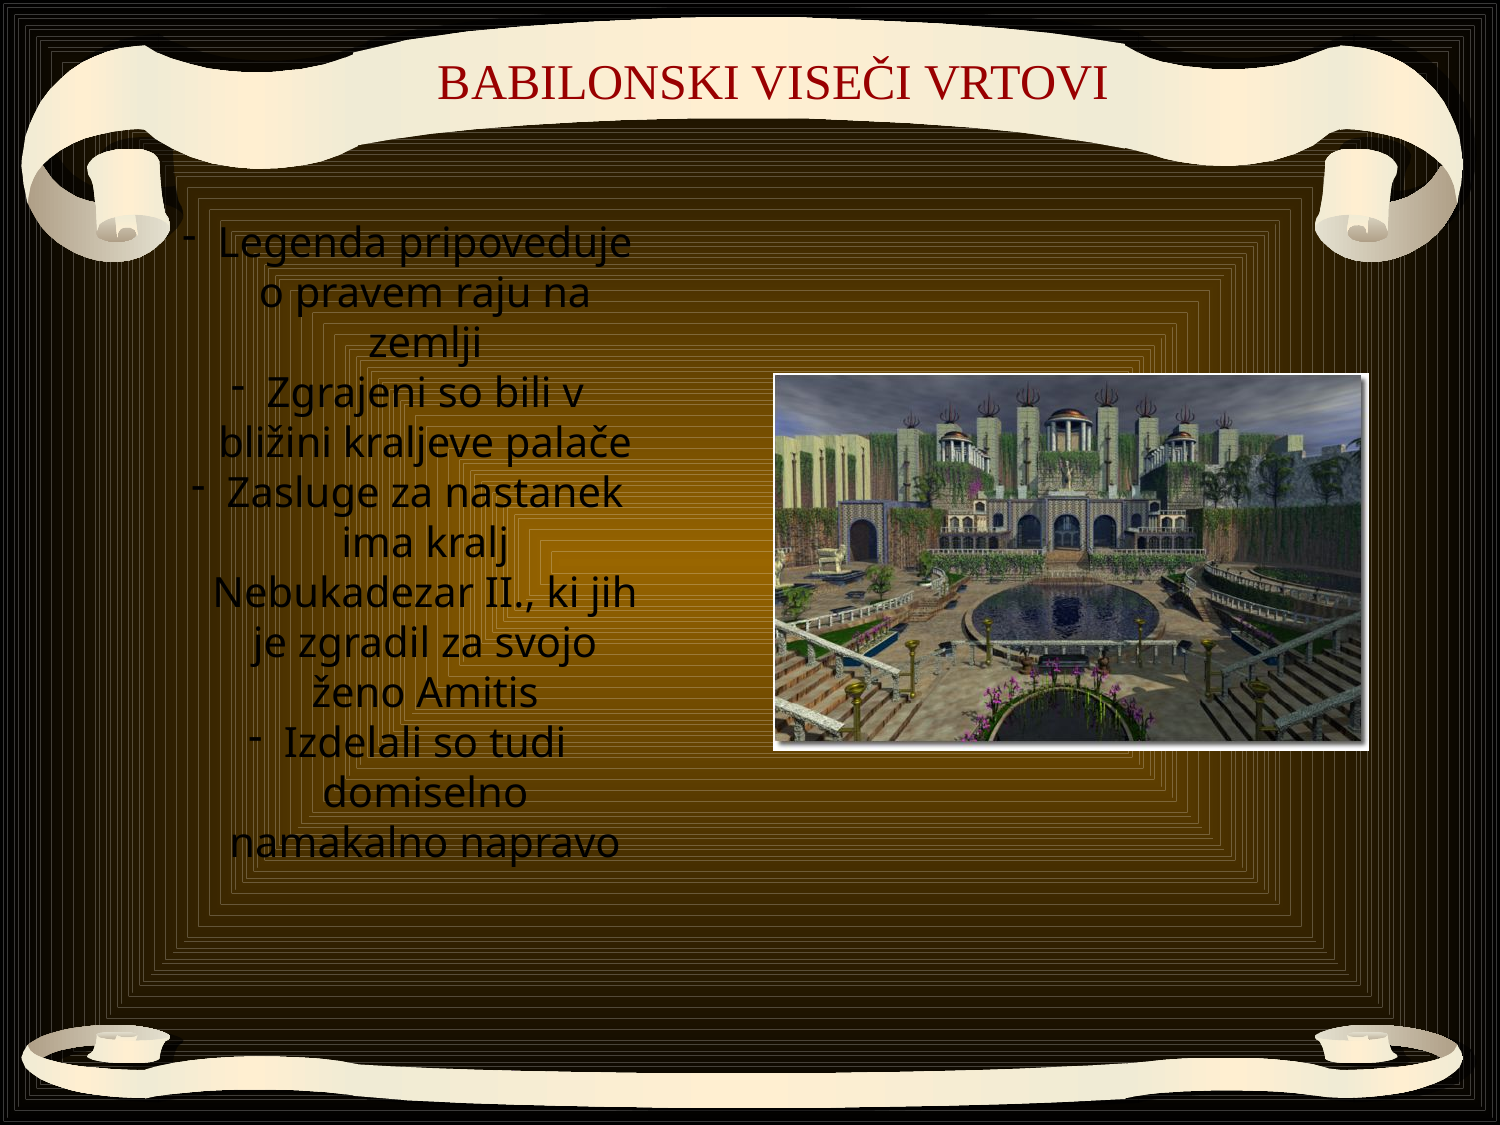

BABILONSKI VISEČI VRTOVI
Legenda pripoveduje o pravem raju na zemlji
Zgrajeni so bili v bližini kraljeve palače
Zasluge za nastanek ima kralj Nebukadezar II., ki jih je zgradil za svojo ženo Amitis
Izdelali so tudi domiselno namakalno napravo